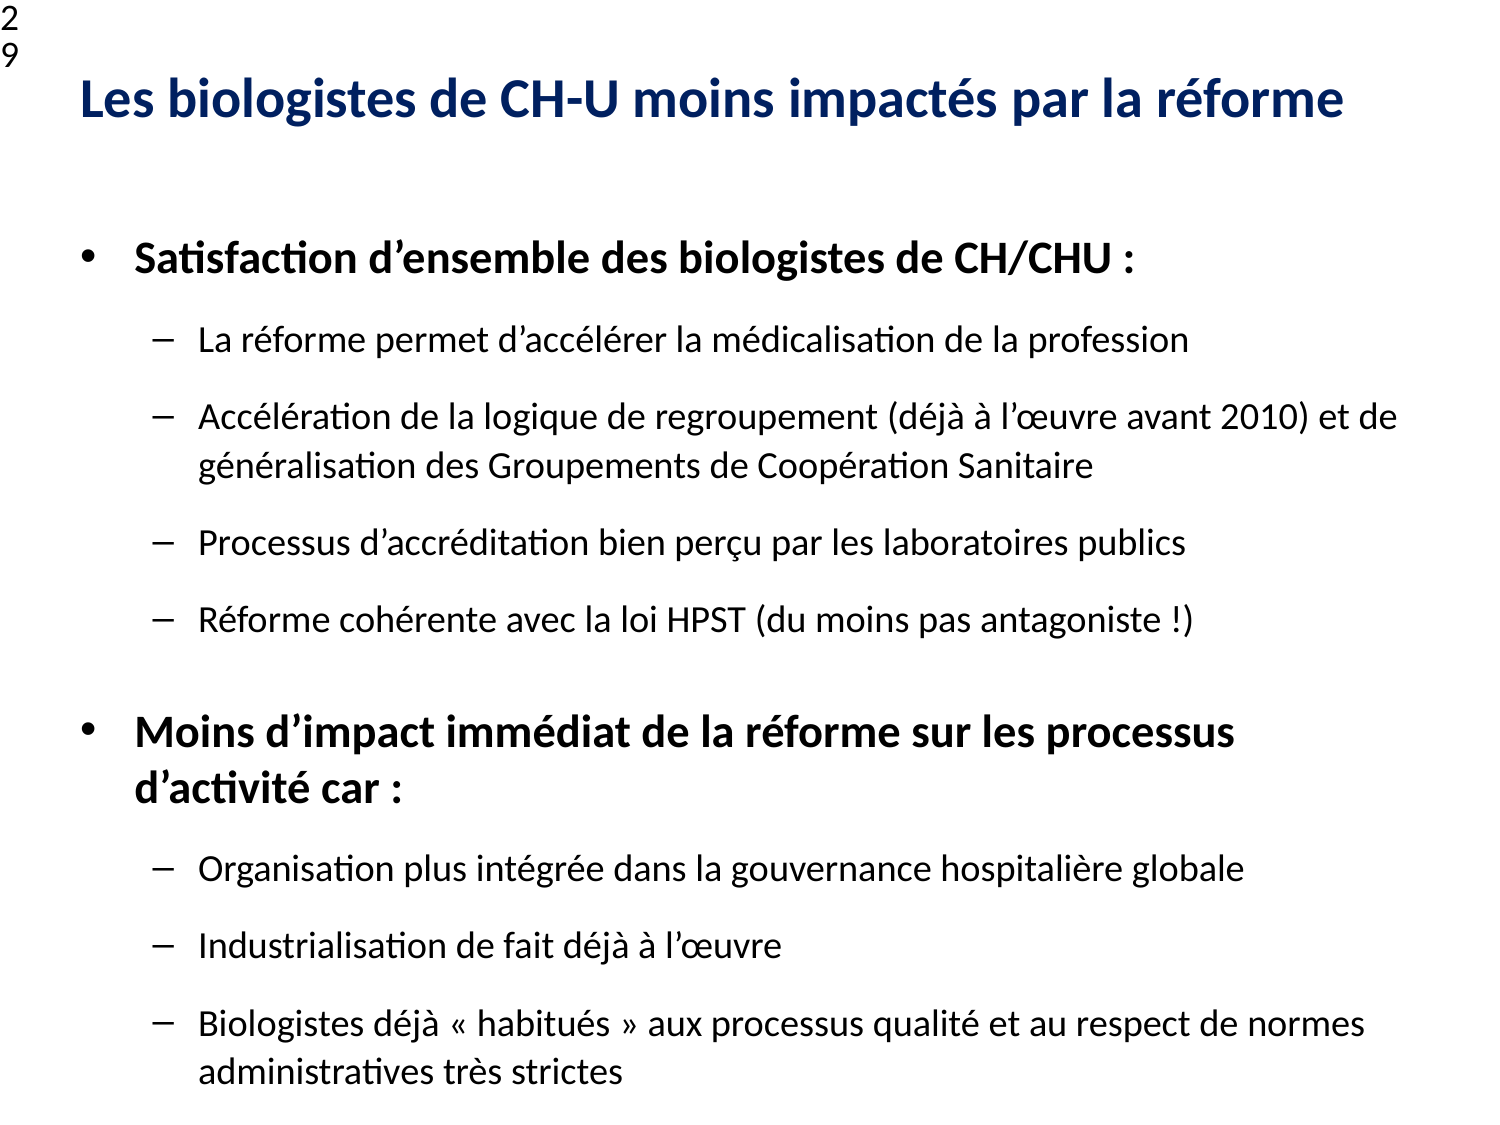

# Les biologistes de CH-U moins impactés par la réforme
Satisfaction d’ensemble des biologistes de CH/CHU :
La réforme permet d’accélérer la médicalisation de la profession
Accélération de la logique de regroupement (déjà à l’œuvre avant 2010) et de généralisation des Groupements de Coopération Sanitaire
Processus d’accréditation bien perçu par les laboratoires publics
Réforme cohérente avec la loi HPST (du moins pas antagoniste !)
Moins d’impact immédiat de la réforme sur les processus d’activité car :
Organisation plus intégrée dans la gouvernance hospitalière globale
Industrialisation de fait déjà à l’œuvre
Biologistes déjà « habitués » aux processus qualité et au respect de normes administratives très strictes